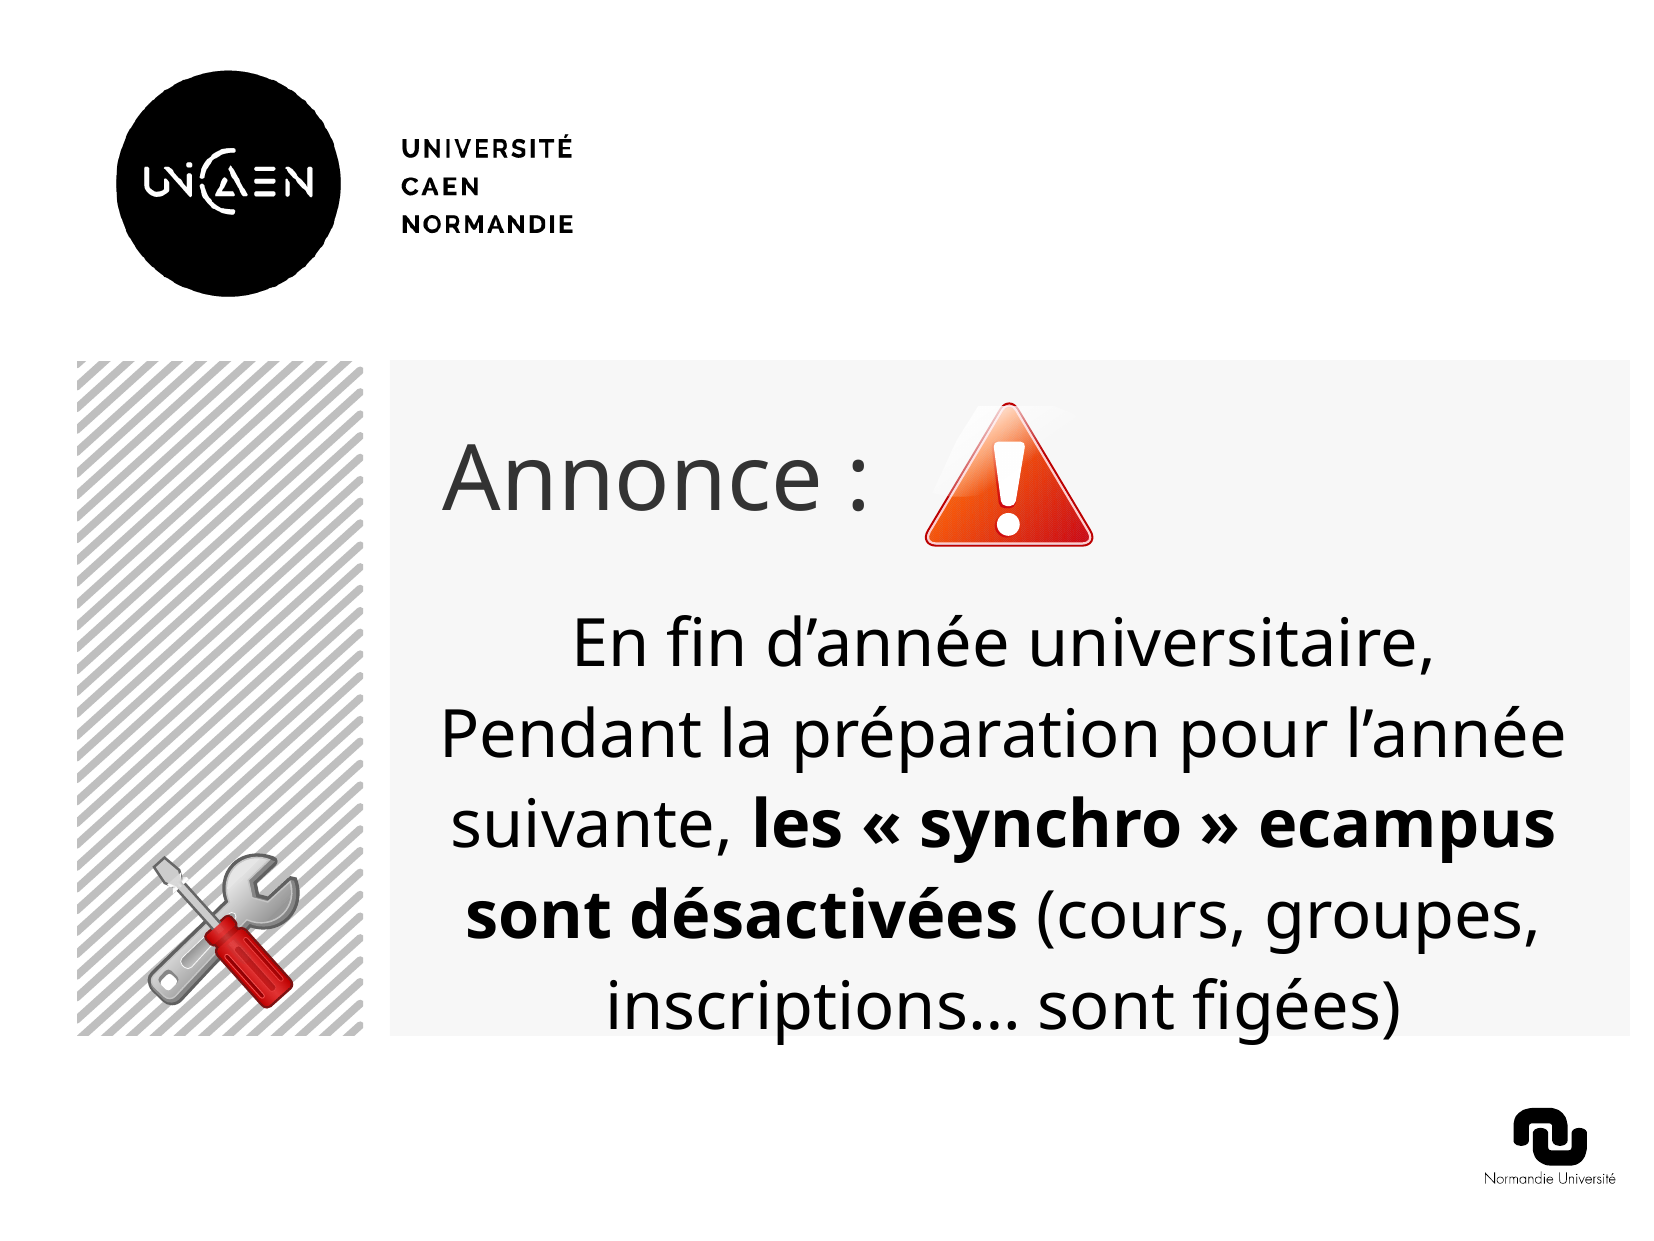

# Annonce :
En fin d’année universitaire,
Pendant la préparation pour l’année suivante, les « synchro » ecampus sont désactivées (cours, groupes, inscriptions… sont figées)
26
Découverte Ecampus pourn les personnels administratifs